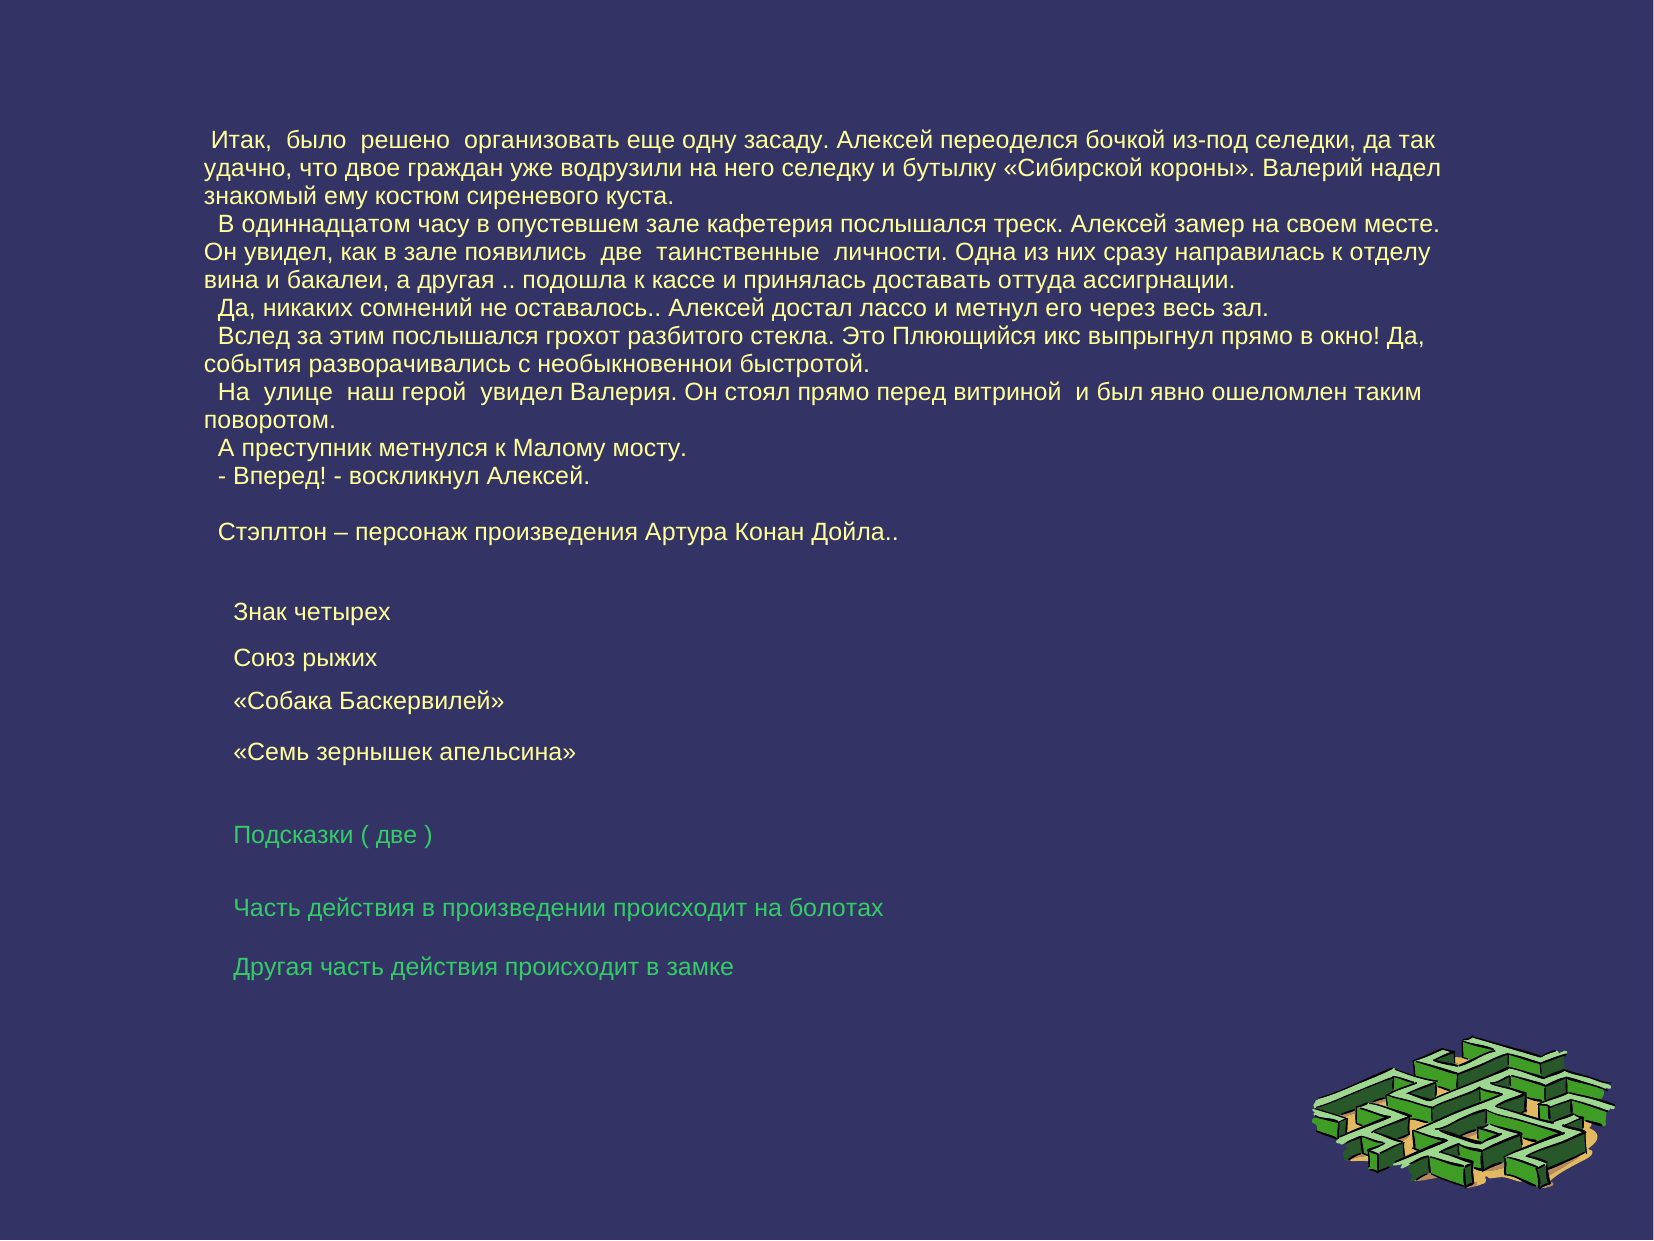

Итак, было решено организовать еще одну засаду. Алексей переоделся бочкой из-под селедки, да так удачно, что двое граждан уже водрузили на него селедку и бутылку «Сибирской короны». Валерий надел знакомый ему костюм сиреневого куста.
 В одиннадцатом часу в опустевшем зале кафетерия послышался треск. Алексей замер на своем месте. Он увидел, как в зале появились две таинственные личности. Одна из них сразу направилась к отделу вина и бакалеи, а другая .. подошла к кассе и принялась доставать оттуда ассигрнации.
 Да, никаких сомнений не оставалось.. Алексей достал лассо и метнул его через весь зал.
 Вслед за этим послышался грохот разбитого стекла. Это Плюющийся икс выпрыгнул прямо в окно! Да,
события разворачивались с необыкновеннои быстротой.
 На улице наш герой увидел Валерия. Он стоял прямо перед витриной и был явно ошеломлен таким
поворотом.
 А преступник метнулся к Малому мосту.
 - Вперед! - воскликнул Алексей.
 Стэплтон – персонаж произведения Артура Конан Дойла..
Знак четырех
Союз рыжих
«Собака Баскервилей»
«Семь зернышек апельсина»
Подсказки ( две )
Часть действия в произведении происходит на болотах
Другая часть действия происходит в замке